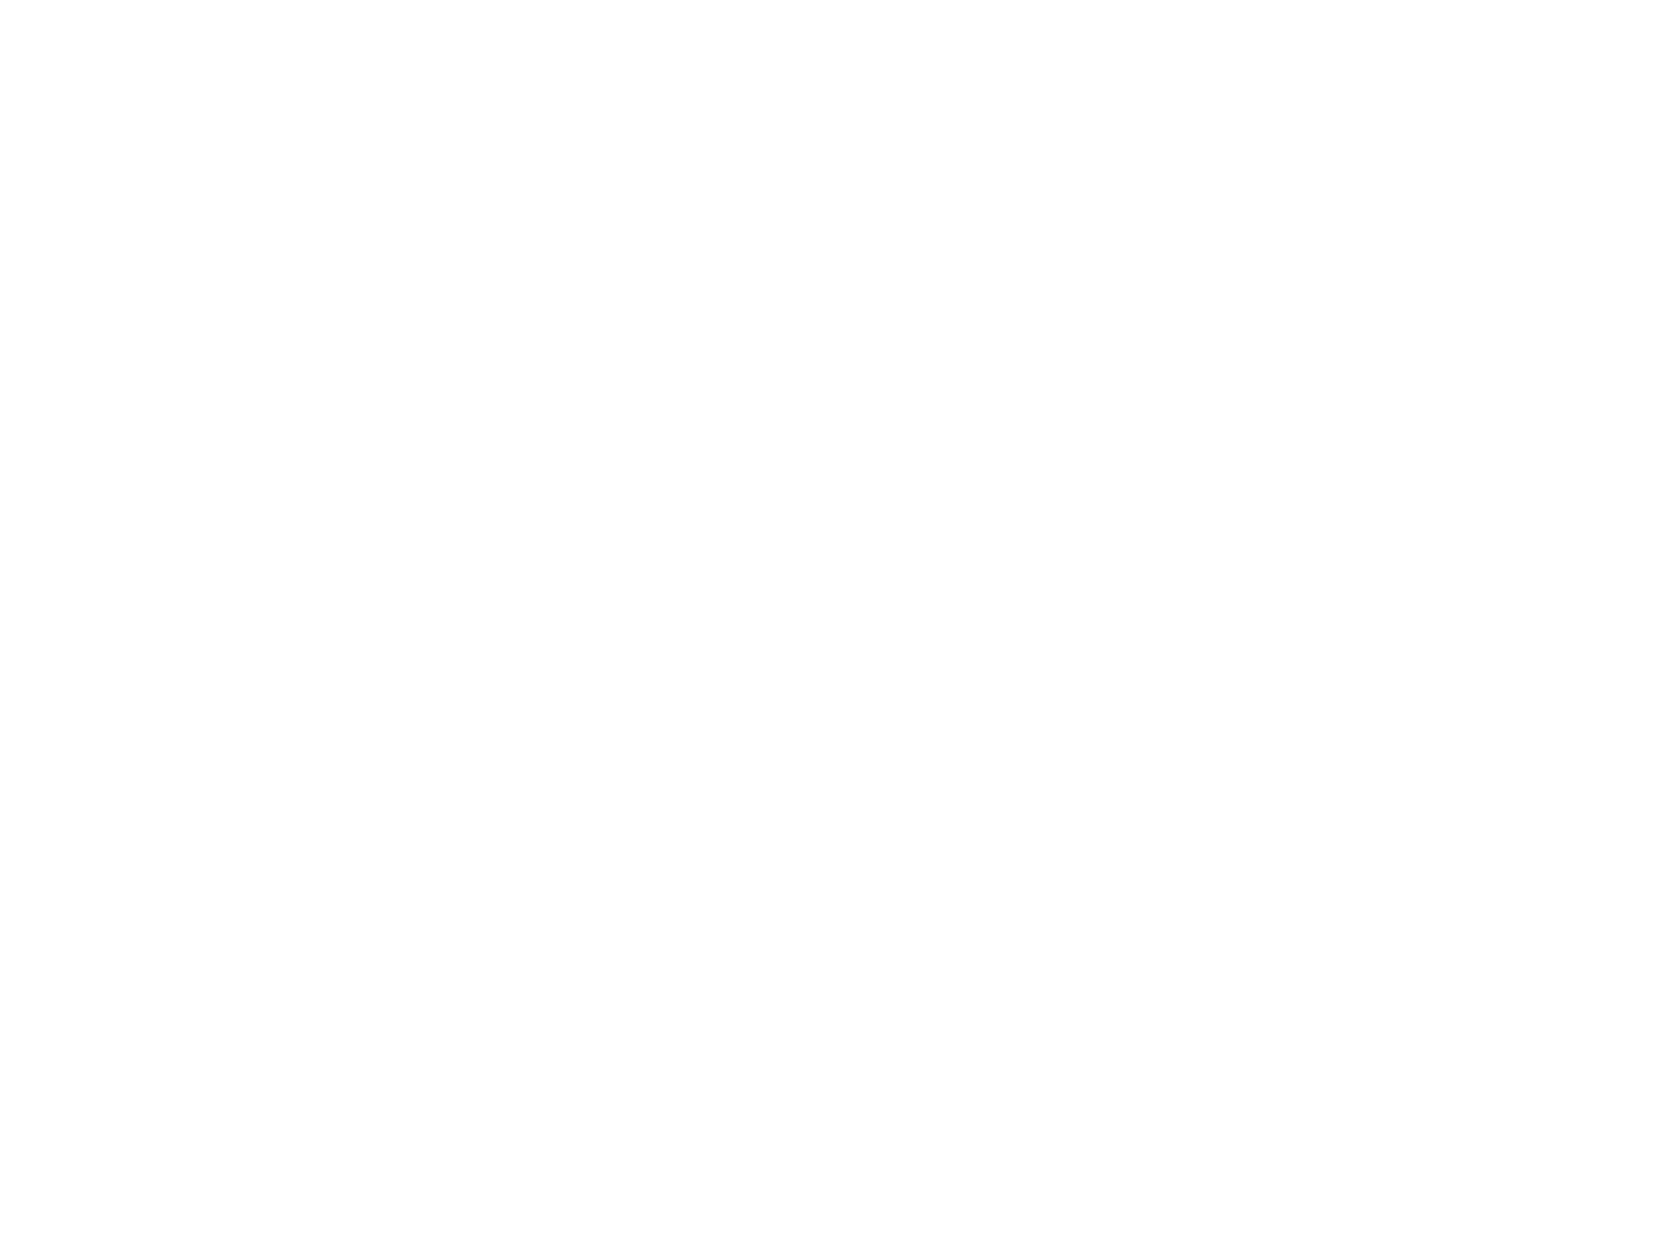

# Setting up an IoT
Session 2: Micropython and
Hardware access
Uli Raich (uli.raich@gmail.com)
Formally CERN, Geneva, Switzerland